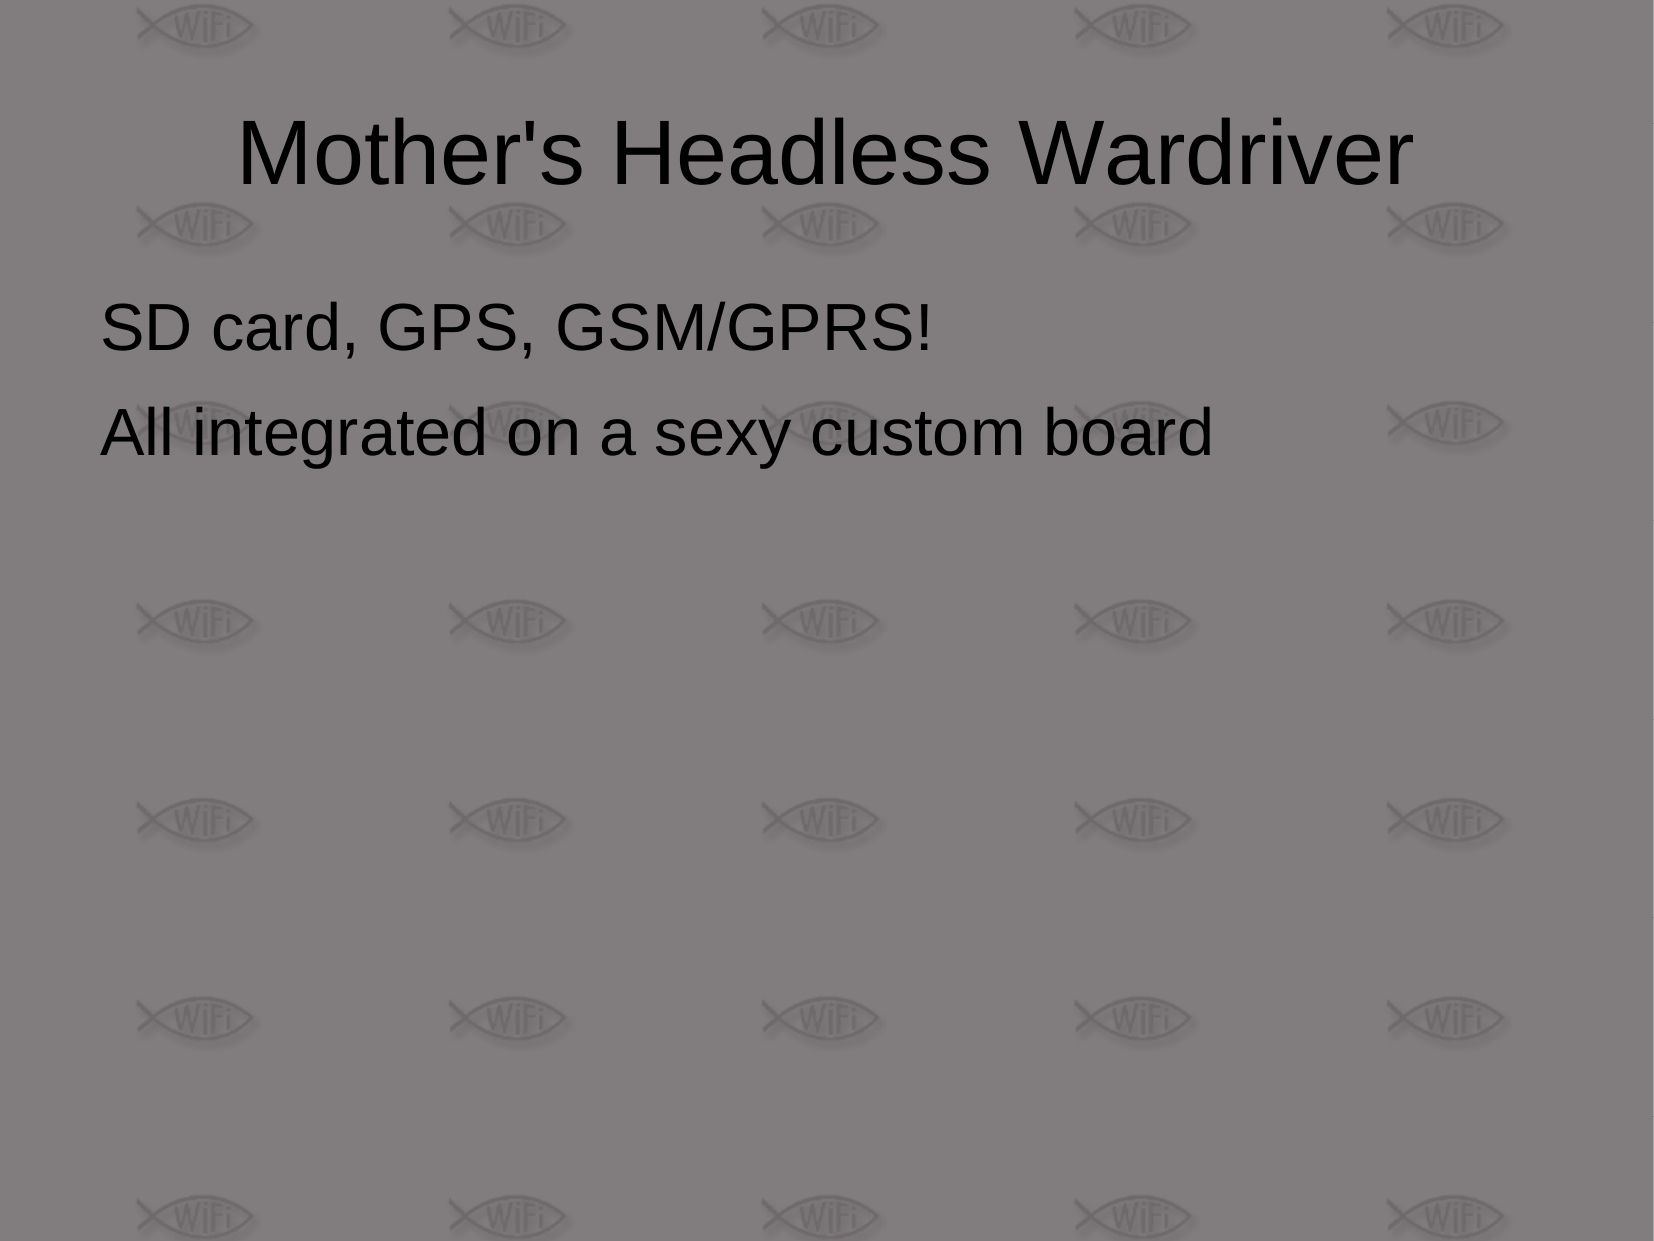

# Mother's Headless Wardriver
SD card, GPS, GSM/GPRS!
All integrated on a sexy custom board